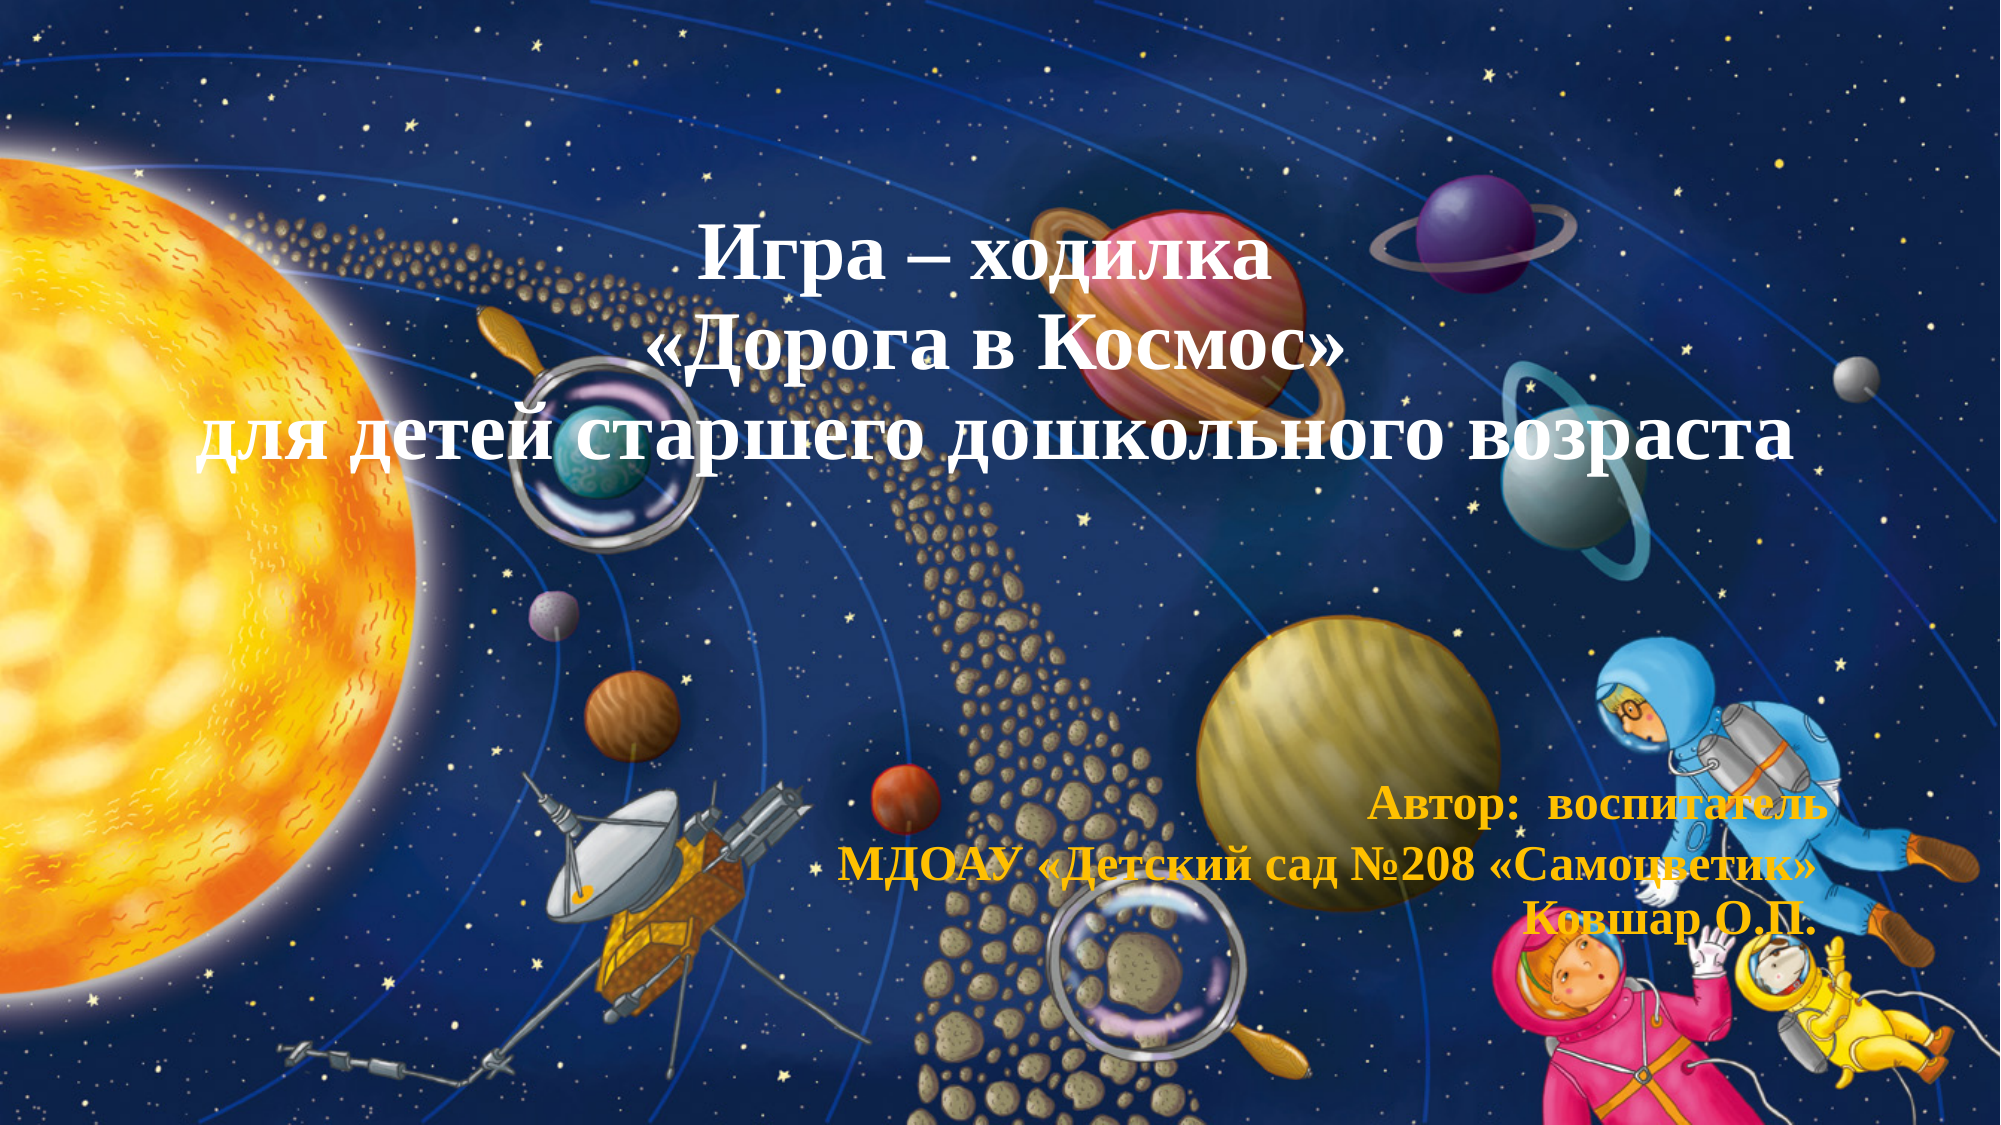

# Игра – ходилка «Дорога в Космос» для детей старшего дошкольного возраста Автор: воспитатель МДОАУ «Детский сад №208 «Самоцветик» Ковшар О.П.